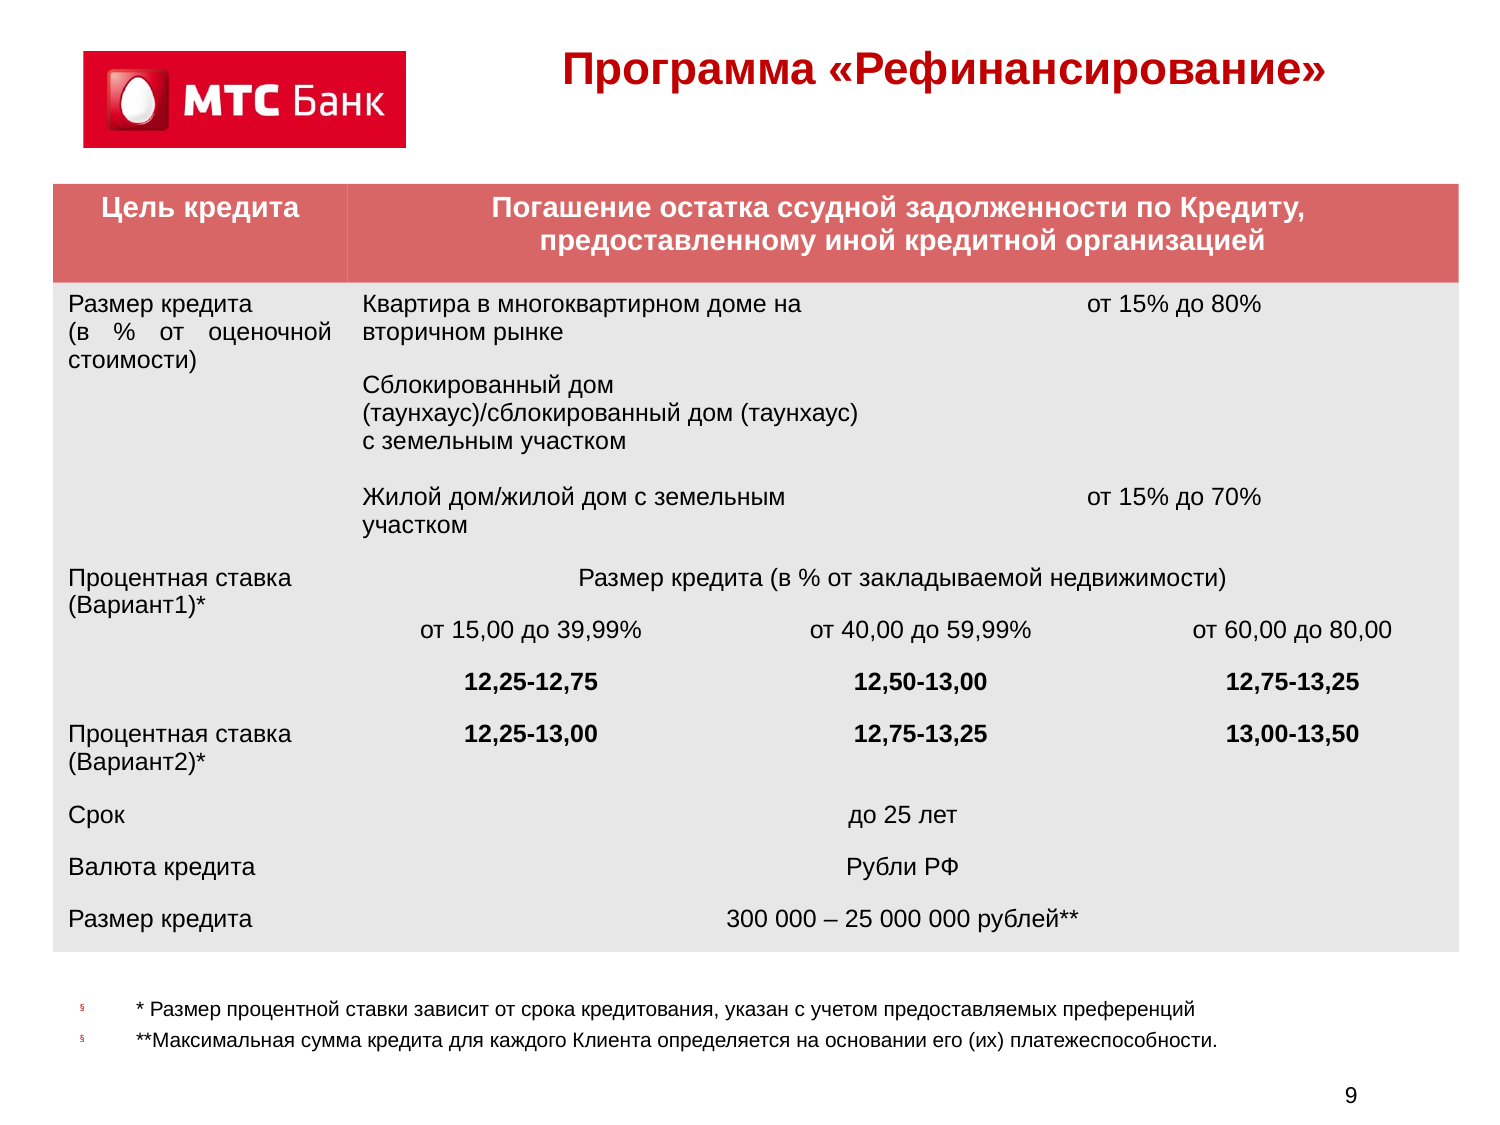

Программа «Рефинансирование»
| Цель кредита | Погашение остатка ссудной задолженности по Кредиту, предоставленному иной кредитной организацией | | | |
| --- | --- | --- | --- | --- |
| Размер кредита (в % от оценочной стоимости) | Квартира в многоквартирном доме на вторичном рынке | | от 15% до 80% | |
| | Сблокированный дом (таунхаус)/сблокированный дом (таунхаус) с земельным участком | | | |
| | Жилой дом/жилой дом с земельным участком | | от 15% до 70% | |
| Процентная ставка (Вариант1)\* | Размер кредита (в % от закладываемой недвижимости) | | | |
| | от 15,00 до 39,99% | от 40,00 до 59,99% | | от 60,00 до 80,00 |
| | 12,25-12,75 | 12,50-13,00 | | 12,75-13,25 |
| Процентная ставка (Вариант2)\* | 12,25-13,00 | 12,75-13,25 | | 13,00-13,50 |
| Срок | до 25 лет | | | |
| Валюта кредита | Рубли РФ | | | |
| Размер кредита | 300 000 – 25 000 000 рублей\*\* | | | |
# * Размер процентной ставки зависит от срока кредитования, указан с учетом предоставляемых преференций
**Максимальная сумма кредита для каждого Клиента определяется на основании его (их) платежеспособности.